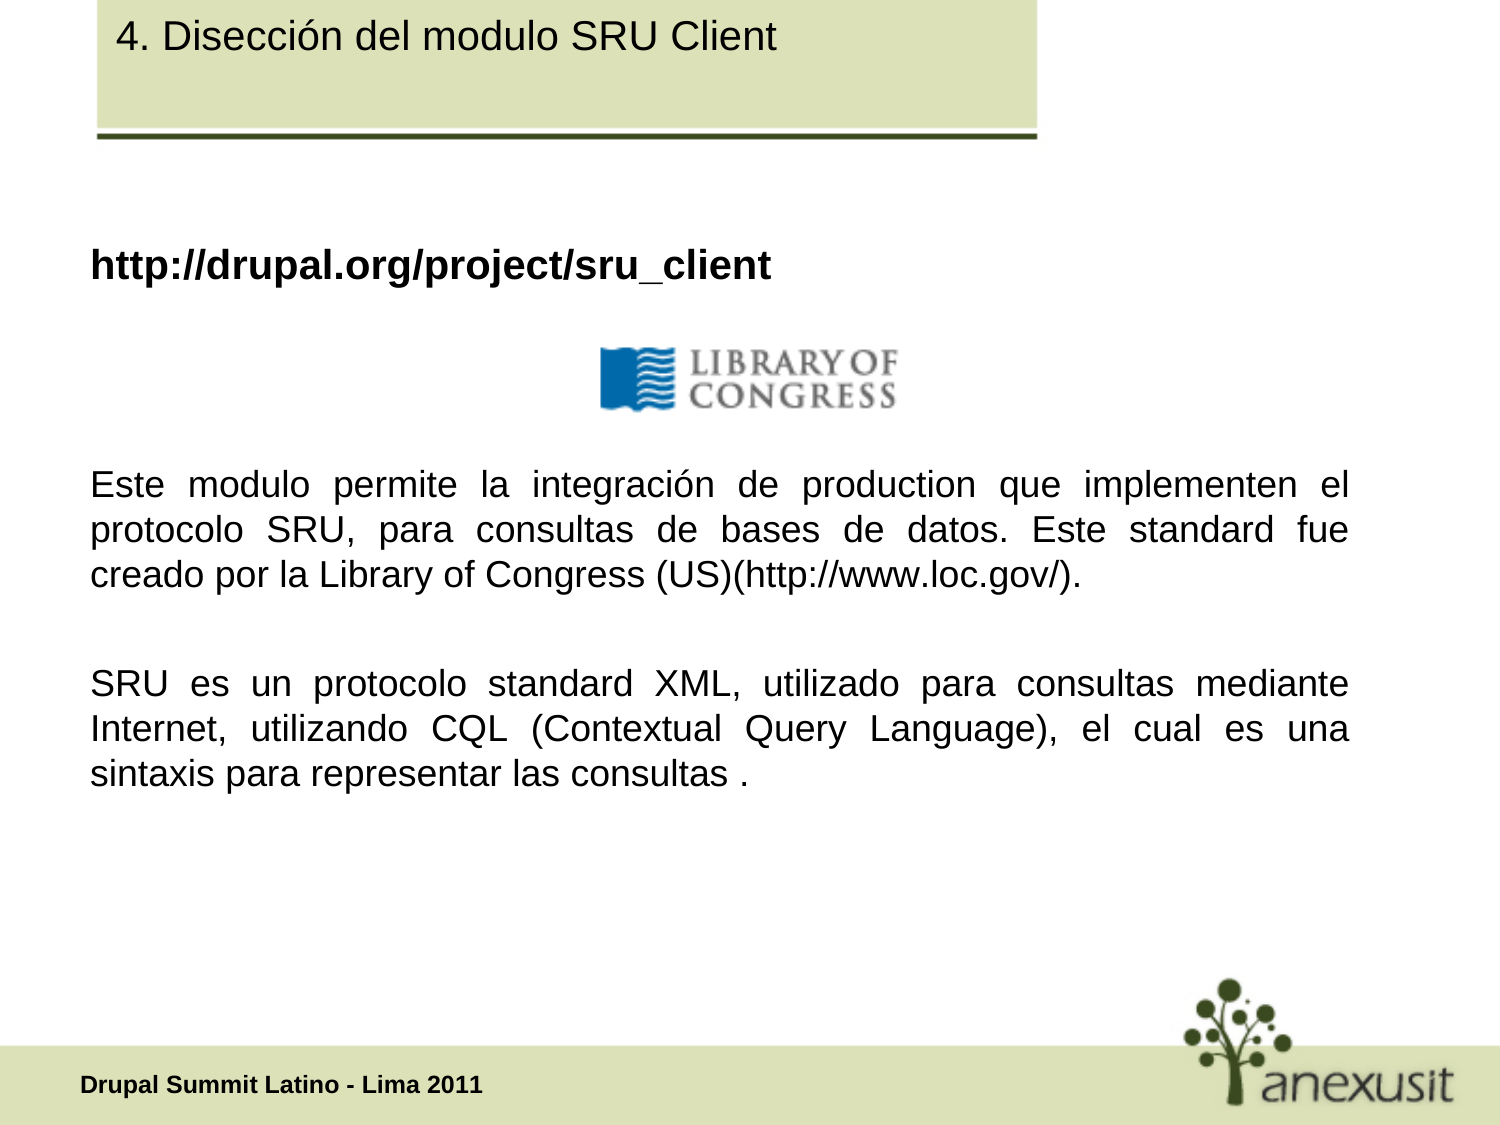

4. Disección del modulo SRU Client
http://drupal.org/project/sru_client
Este modulo permite la integración de production que implementen el protocolo SRU, para consultas de bases de datos. Este standard fue creado por la Library of Congress (US)(http://www.loc.gov/).
SRU es un protocolo standard XML, utilizado para consultas mediante Internet, utilizando CQL (Contextual Query Language), el cual es una sintaxis para representar las consultas .
Drupal Summit Latino - Lima 2011